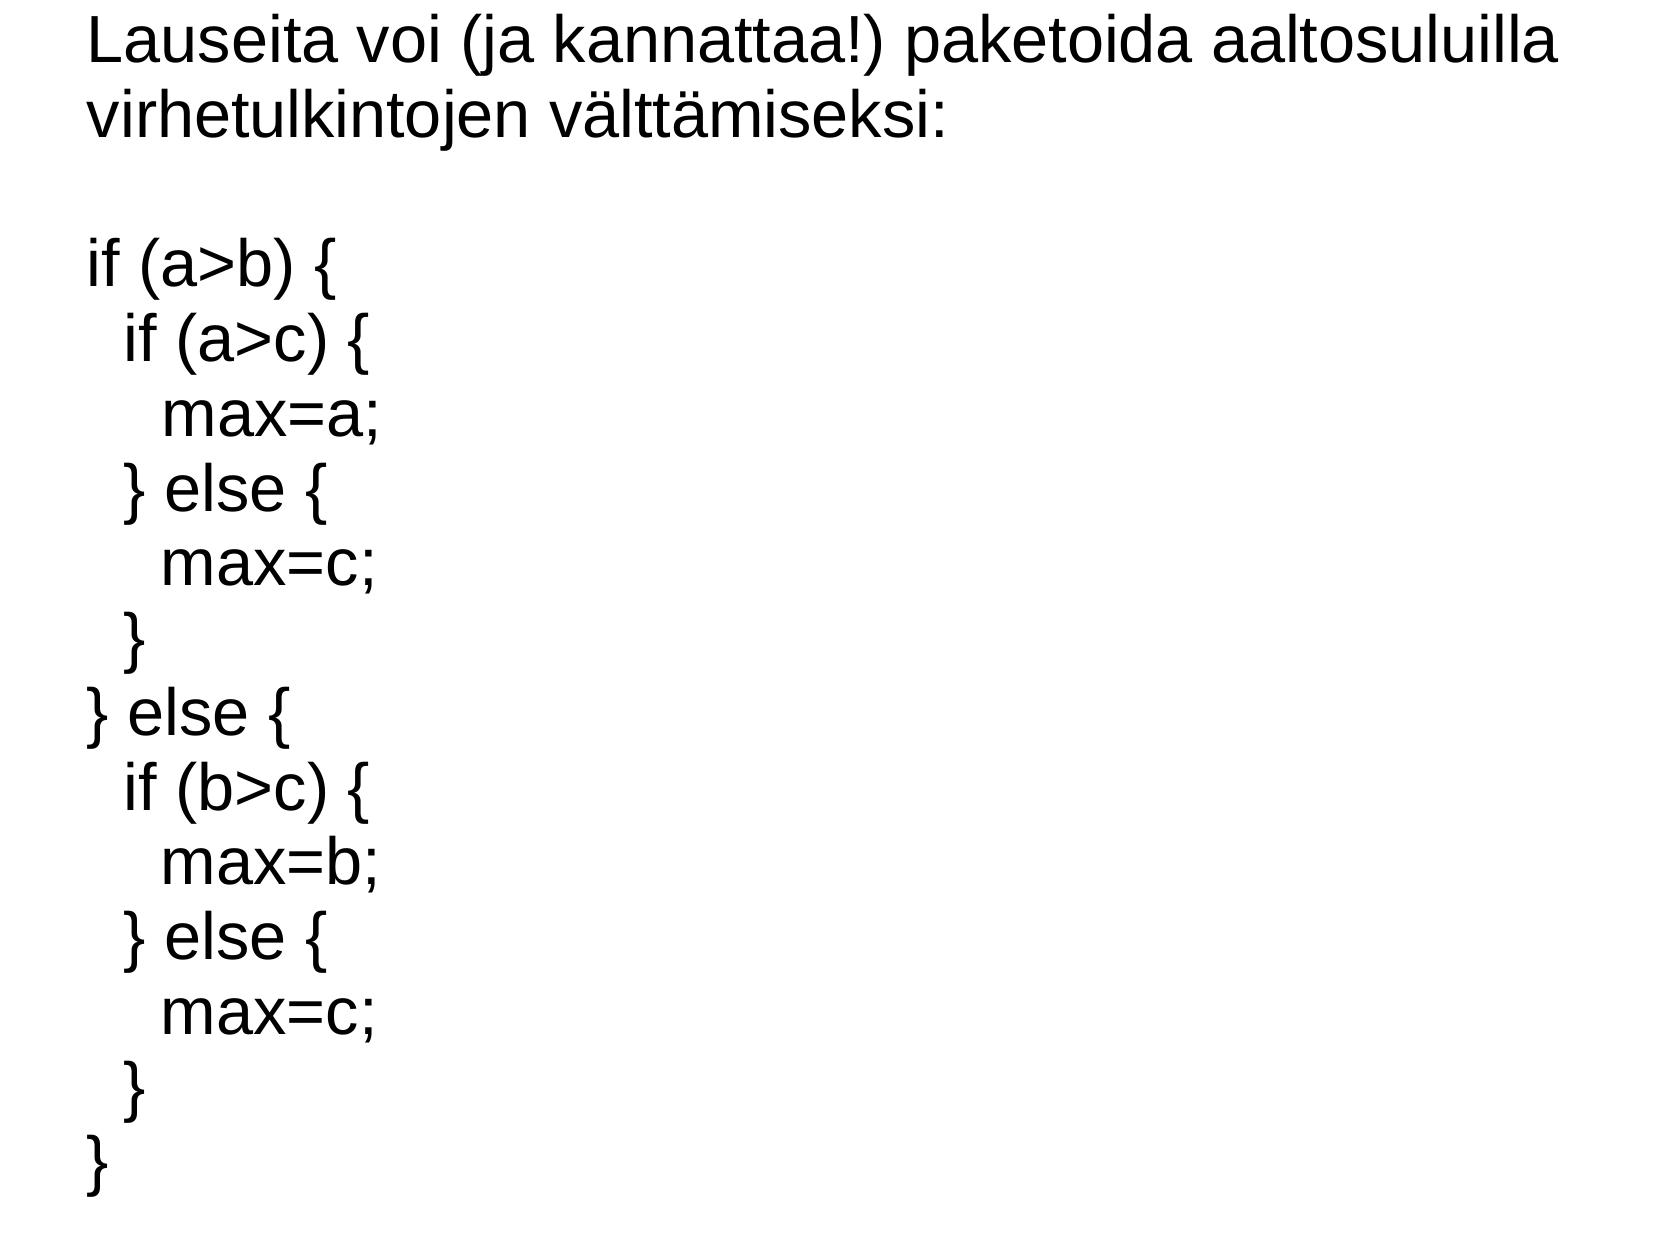

Lauseita voi (ja kannattaa!) paketoida aaltosuluilla virhetulkintojen välttämiseksi:
if (a>b) {
 if (a>c) {
	max=a;
 } else {
 max=c;
 }
} else {
 if (b>c) {
 max=b;
 } else {
 max=c;
 }
}